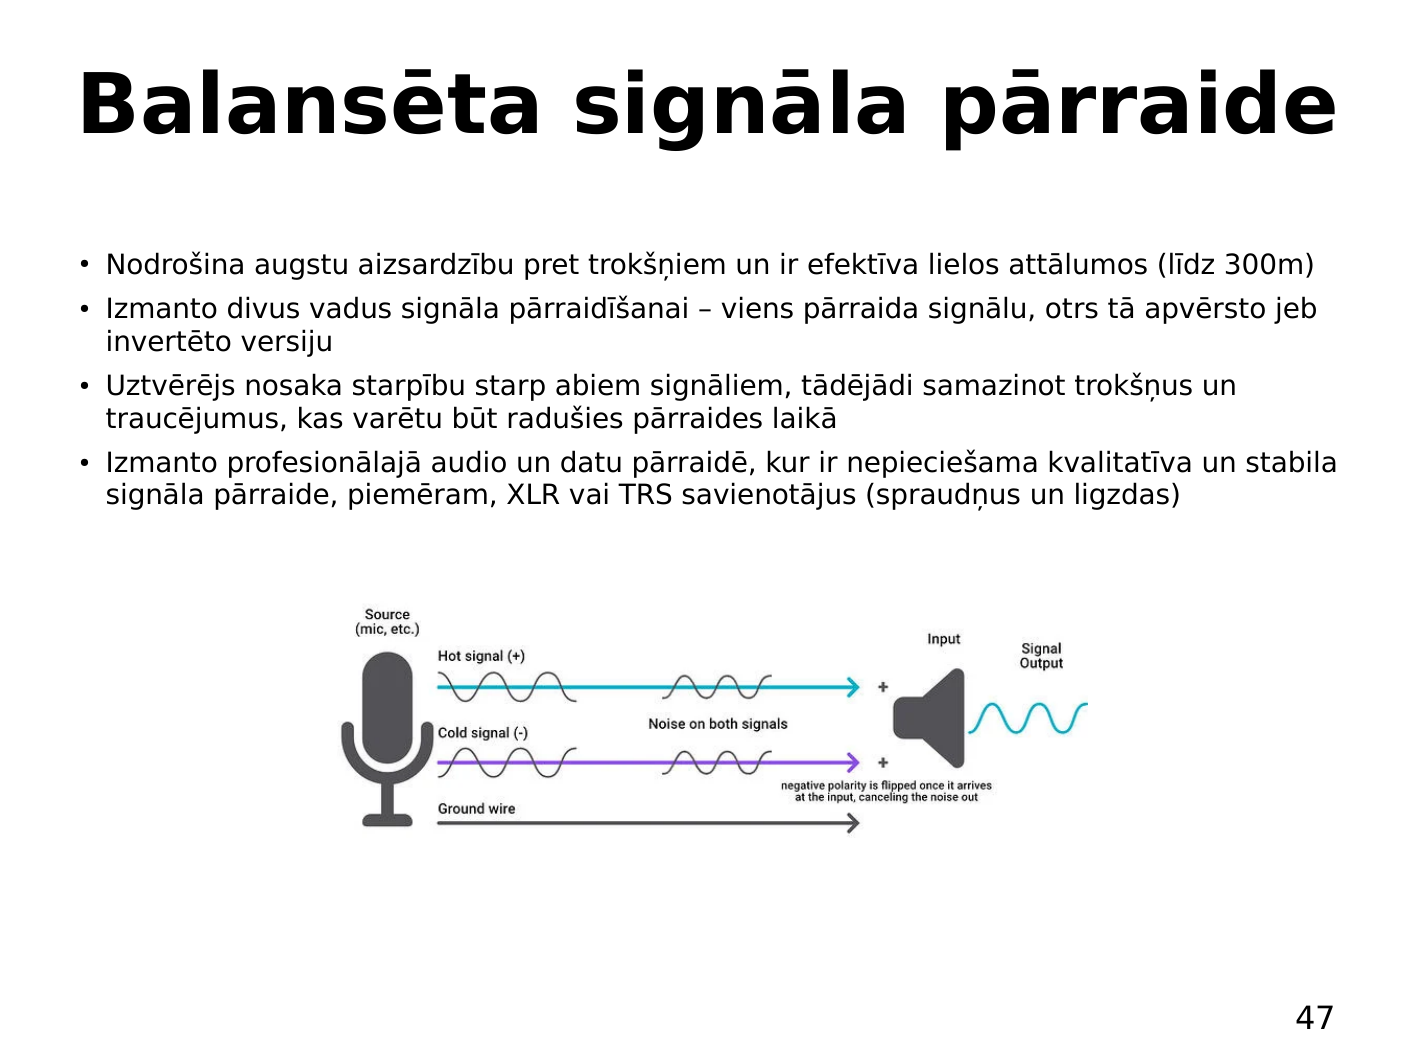

# Balansēta signāla pārraide
Nodrošina augstu aizsardzību pret trokšņiem un ir efektīva lielos attālumos (līdz 300m)
Izmanto divus vadus signāla pārraidīšanai – viens pārraida signālu, otrs tā apvērsto jeb invertēto versiju
Uztvērējs nosaka starpību starp abiem signāliem, tādējādi samazinot trokšņus un traucējumus, kas varētu būt radušies pārraides laikā
Izmanto profesionālajā audio un datu pārraidē, kur ir nepieciešama kvalitatīva un stabila signāla pārraide, piemēram, XLR vai TRS savienotājus (spraudņus un ligzdas)